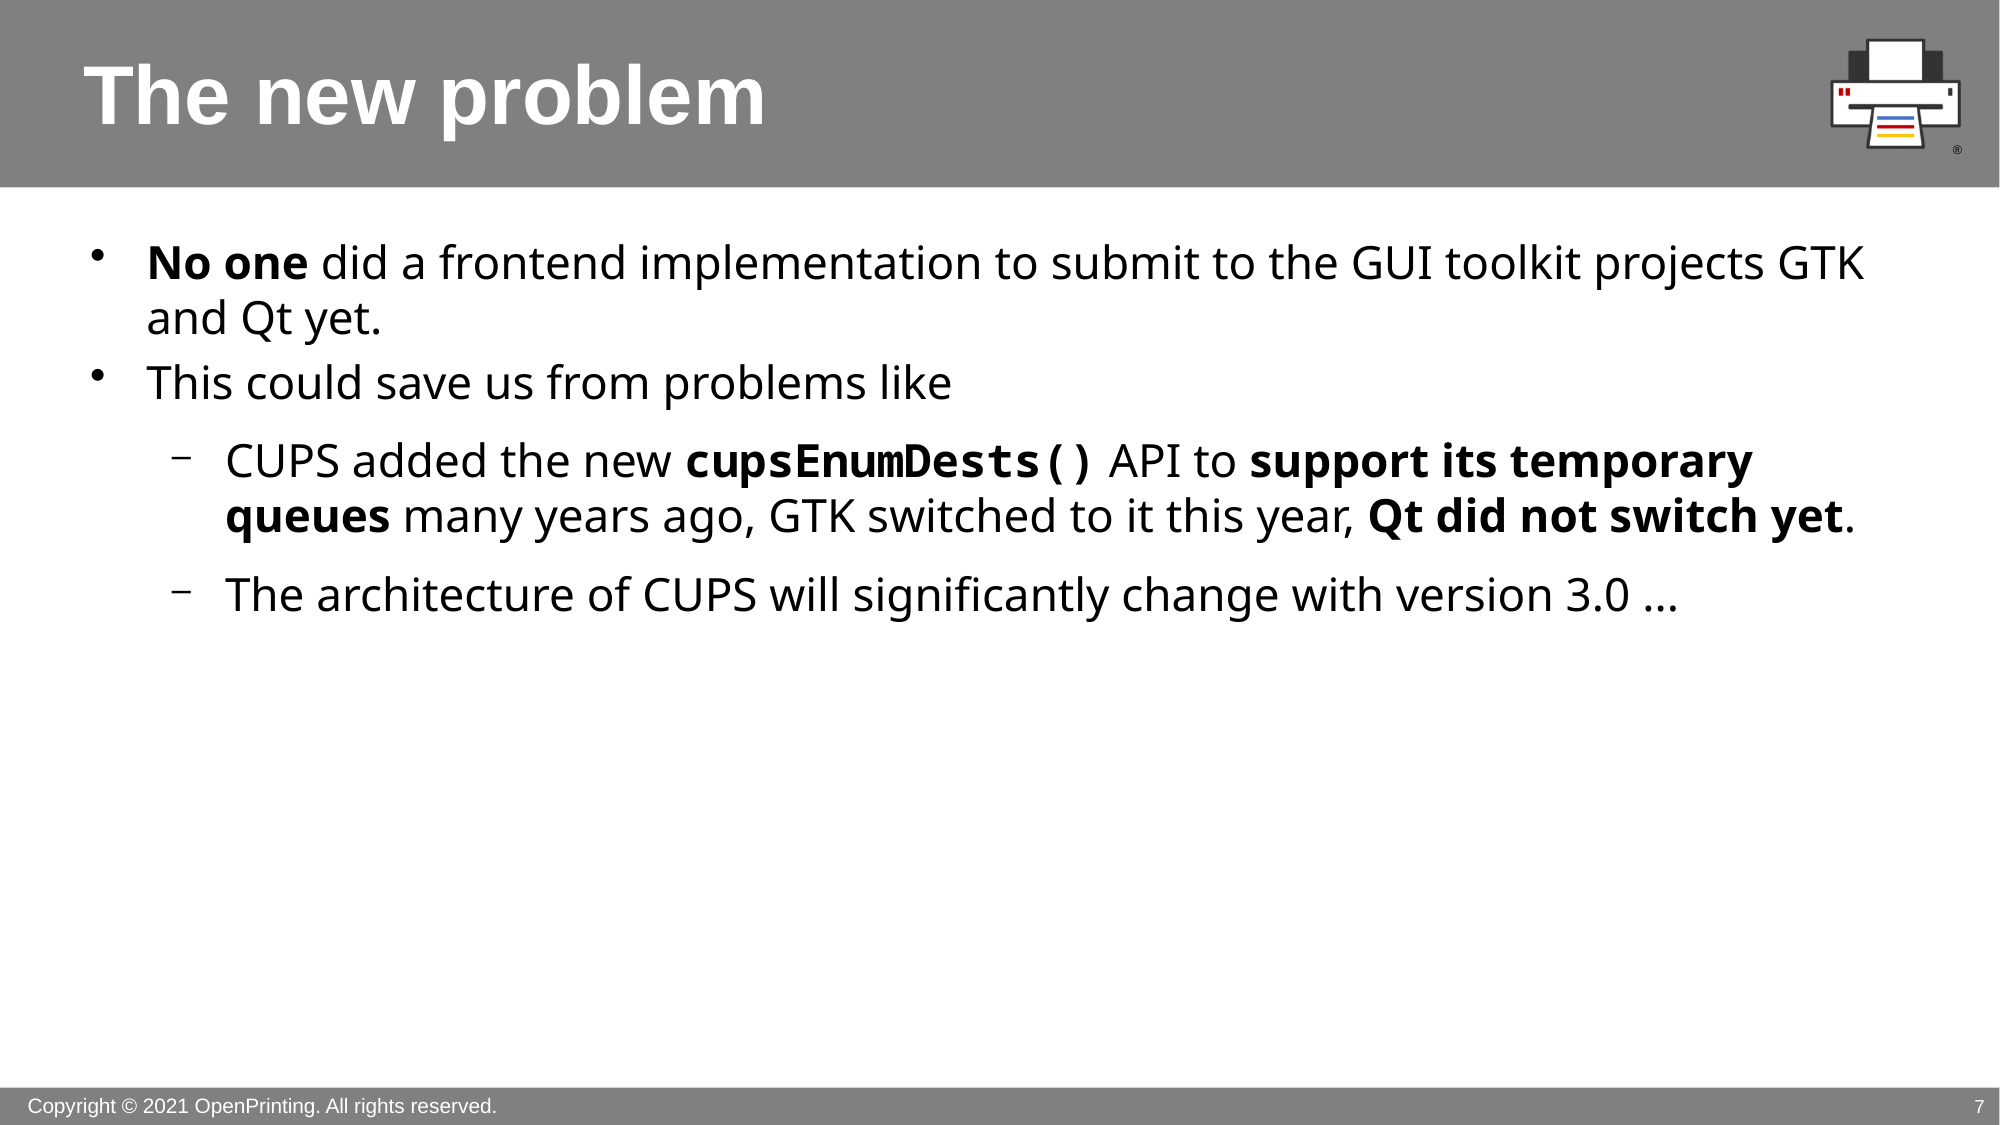

The new problem
# No one did a frontend implementation to submit to the GUI toolkit projects GTK and Qt yet.
This could save us from problems like
CUPS added the new cupsEnumDests() API to support its temporary queues many years ago, GTK switched to it this year, Qt did not switch yet.
The architecture of CUPS will significantly change with version 3.0 ...